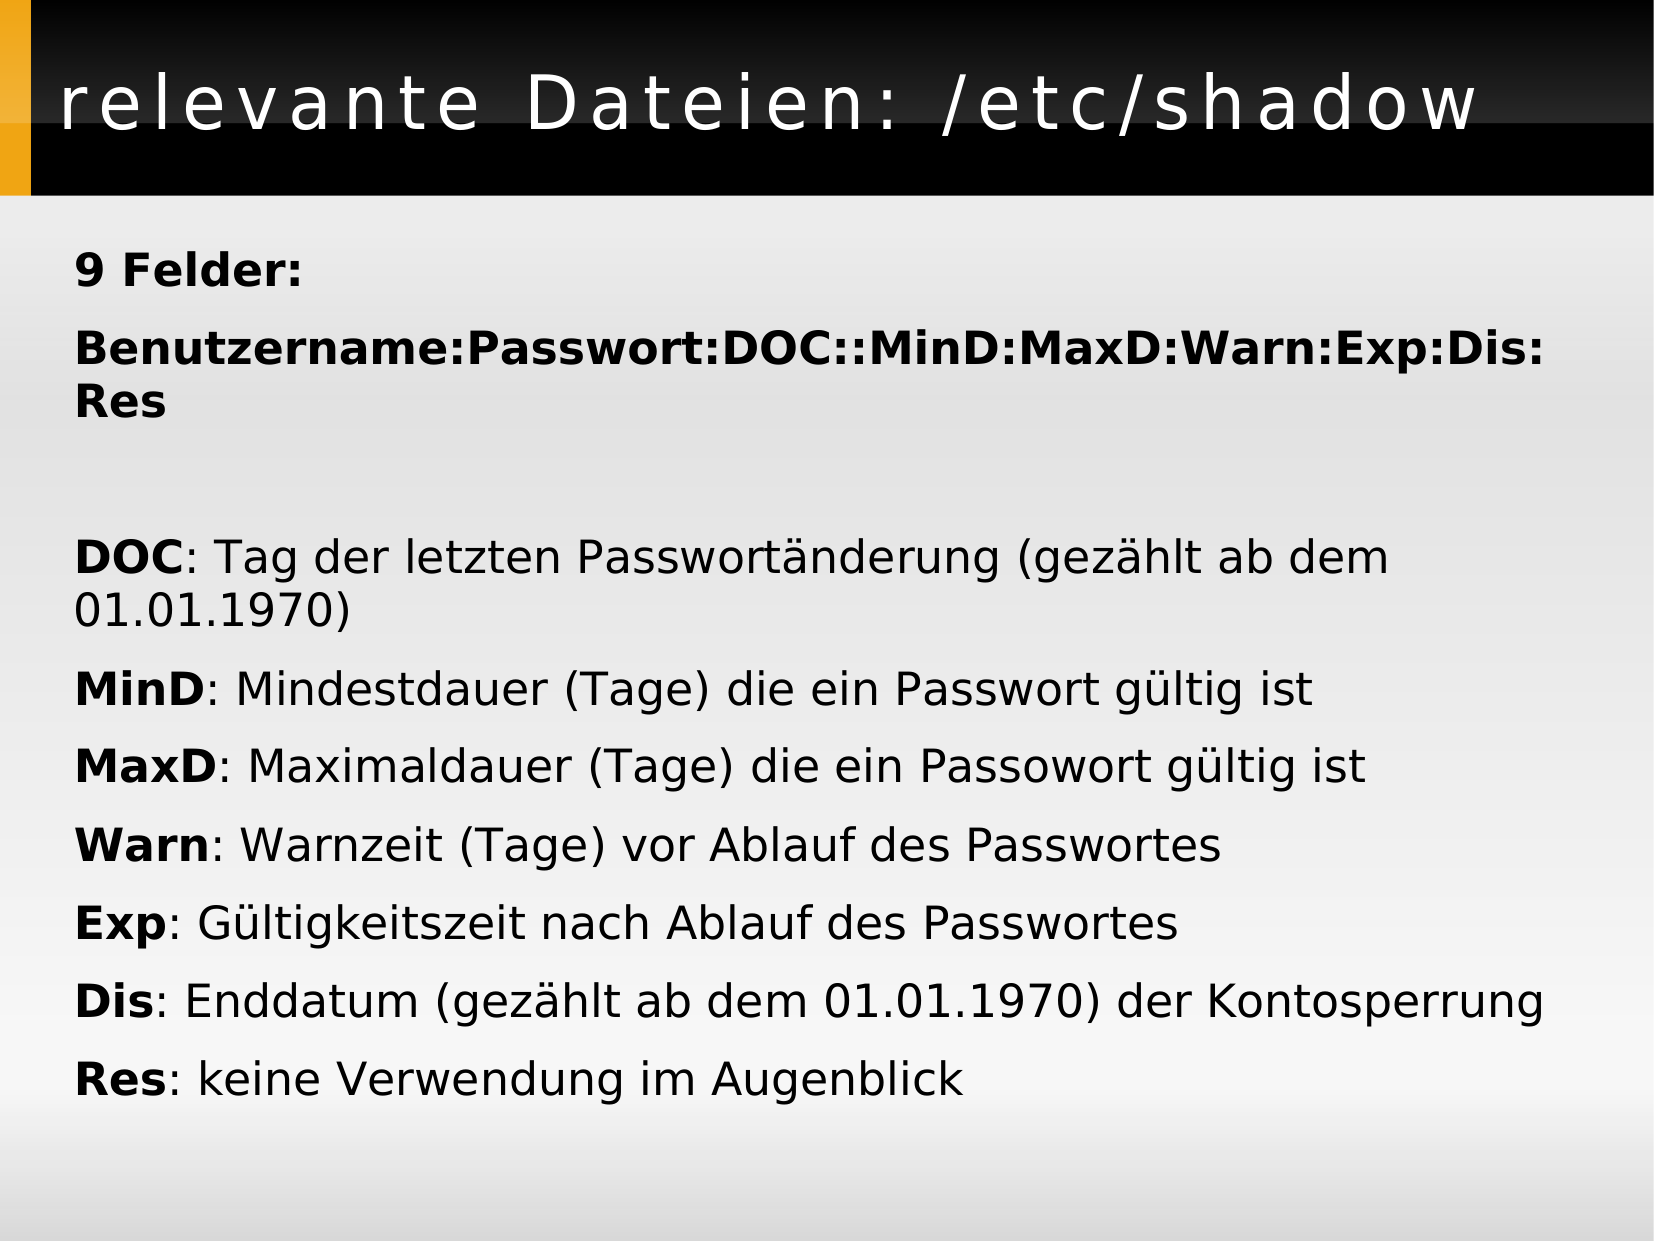

# relevante Dateien: /etc/shadow
9 Felder:
Benutzername:Passwort:DOC::MinD:MaxD:Warn:Exp:Dis:Res
DOC: Tag der letzten Passwortänderung (gezählt ab dem 01.01.1970)
MinD: Mindestdauer (Tage) die ein Passwort gültig ist
MaxD: Maximaldauer (Tage) die ein Passowort gültig ist
Warn: Warnzeit (Tage) vor Ablauf des Passwortes
Exp: Gültigkeitszeit nach Ablauf des Passwortes
Dis: Enddatum (gezählt ab dem 01.01.1970) der Kontosperrung
Res: keine Verwendung im Augenblick